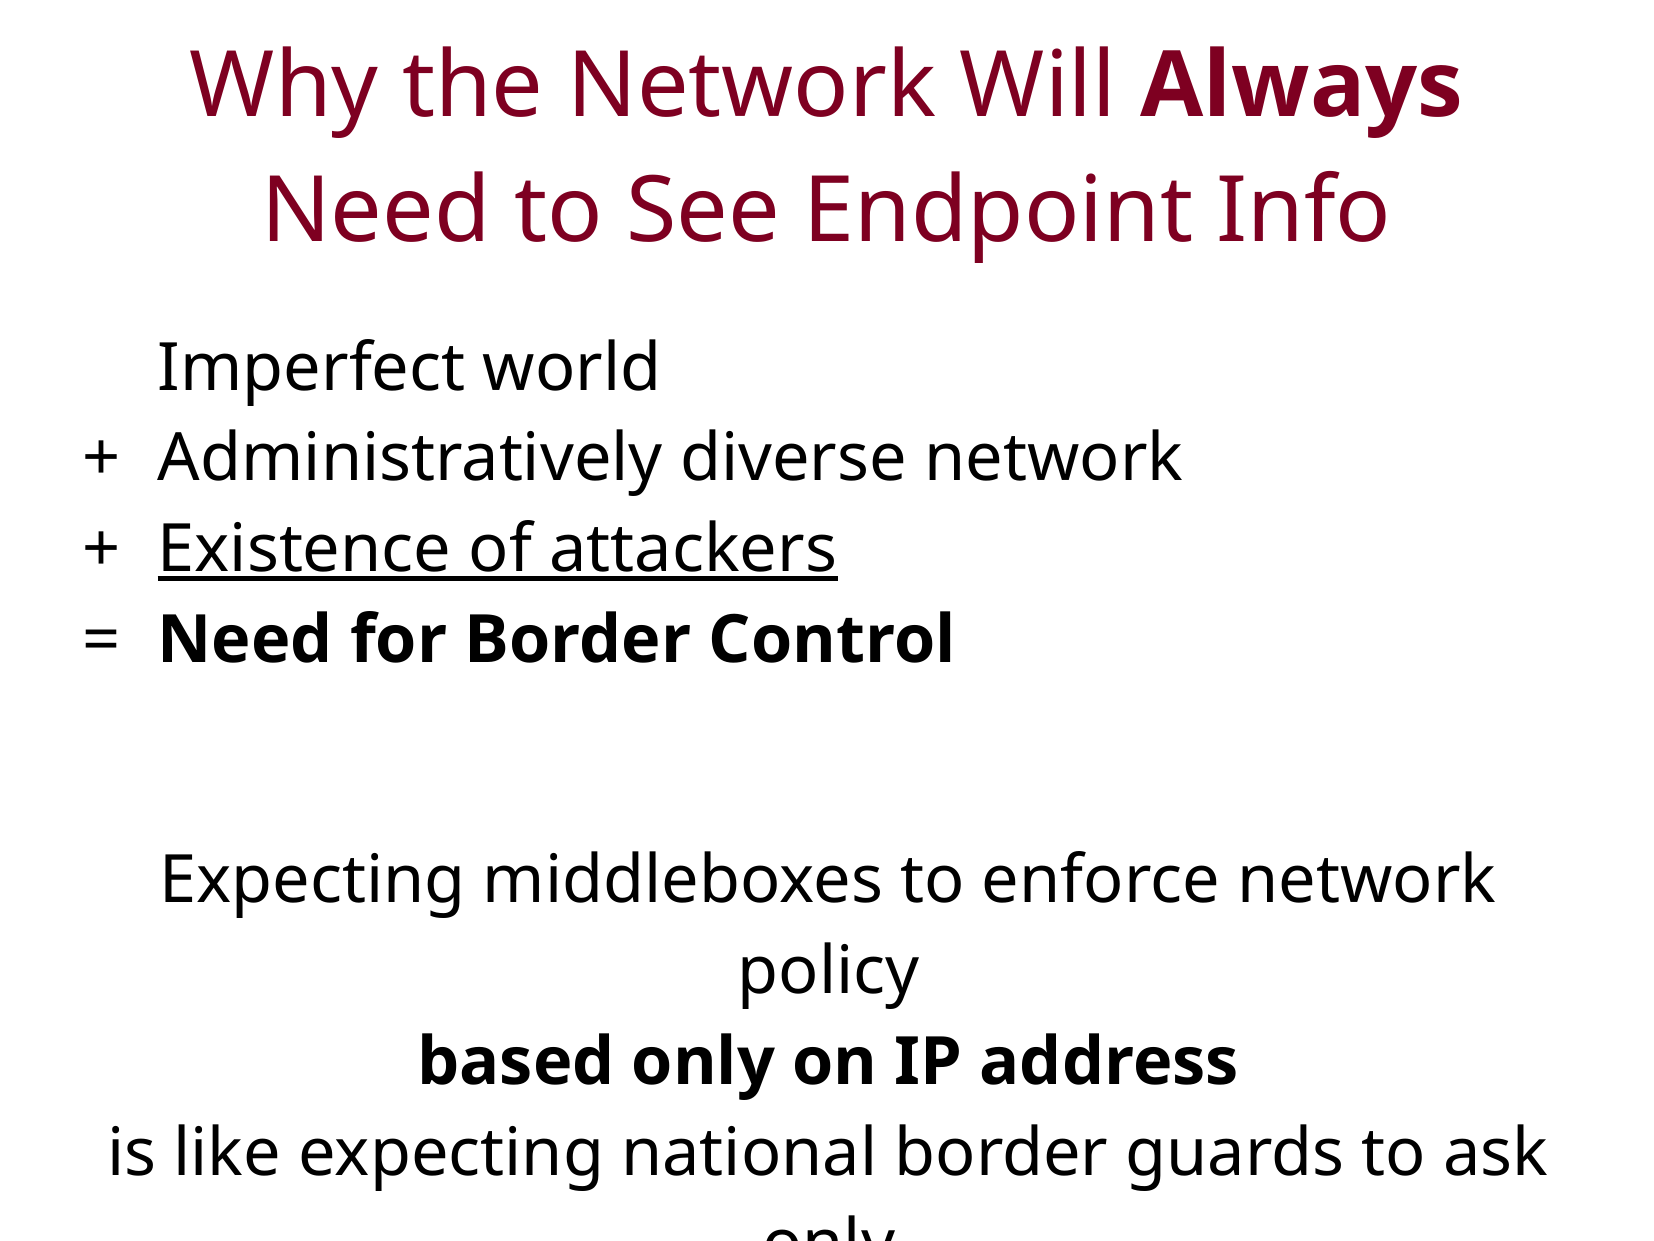

# Why the Network Will Always Need to See Endpoint Info
	Imperfect world
+	Administratively diverse network
+	Existence of attackers
=	Need for Border Control
Expecting middleboxes to enforce network policy
based only on IP address
is like expecting national border guards to ask only
what cities you're traveling to/from